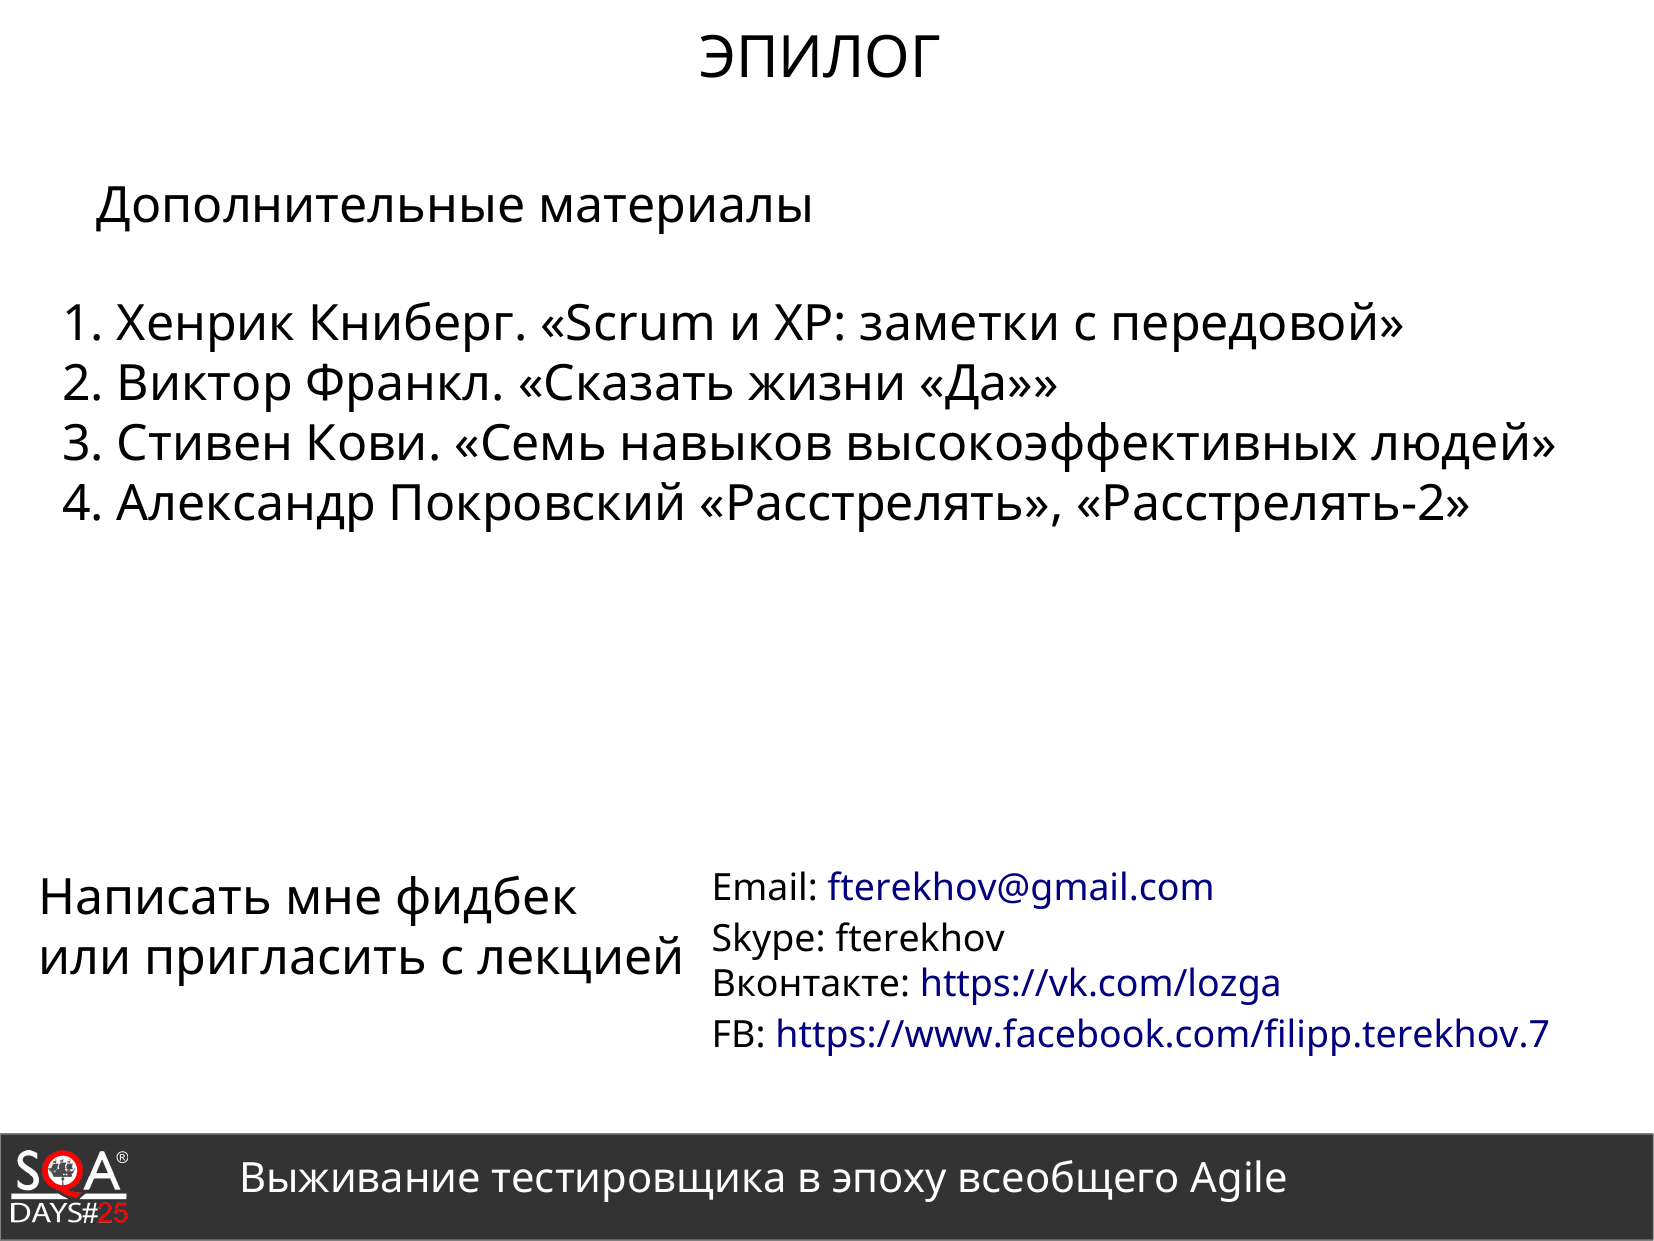

ЭПИЛОГ
Дополнительные материалы
 Хенрик Книберг. «Scrum и XP: заметки с передовой»
 Виктор Франкл. «Сказать жизни «Да»»
 Стивен Кови. «Семь навыков высокоэффективных людей»
 Александр Покровский «Расстрелять», «Расстрелять-2»
Email: fterekhov@gmail.com
Skype: fterekhov
Вконтакте: https://vk.com/lozga
FB: https://www.facebook.com/filipp.terekhov.7
Написать мне фидбек
или пригласить с лекцией
Выживание тестировщика в эпоху всеобщего Agile